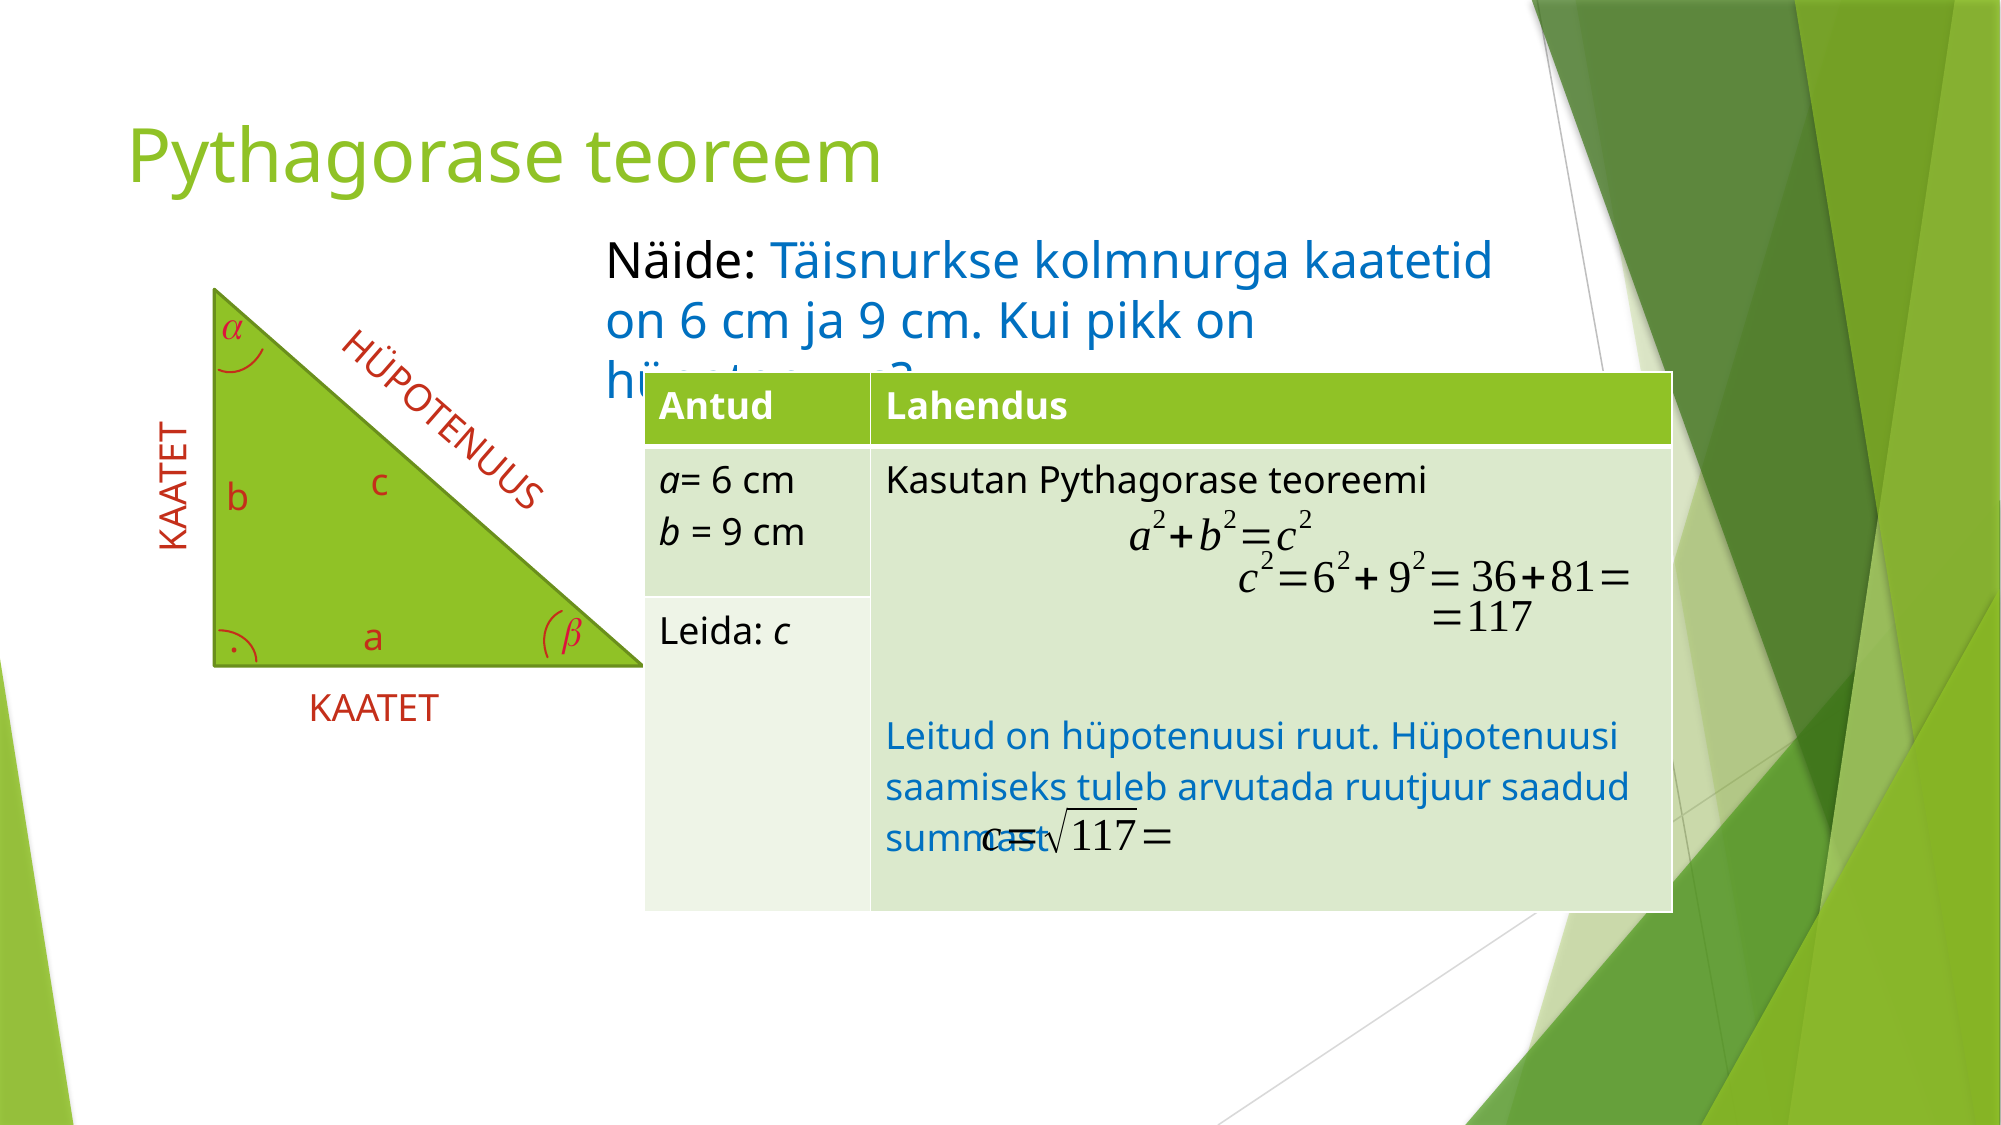

# Pythagorase teoreem
Näide: Täisnurkse kolmnurga kaatetid on 6 cm ja 9 cm. Kui pikk on hüpotenuus?
| Antud | Lahendus |
| --- | --- |
| a= 6 cm b = 9 cm | Kasutan Pythagorase teoreemi Leitud on hüpotenuusi ruut. Hüpotenuusi saamiseks tuleb arvutada ruutjuur saadud summast |
| Leida: c | |
HÜPOTENUUS
c
KAATET
b
a
.
KAATET